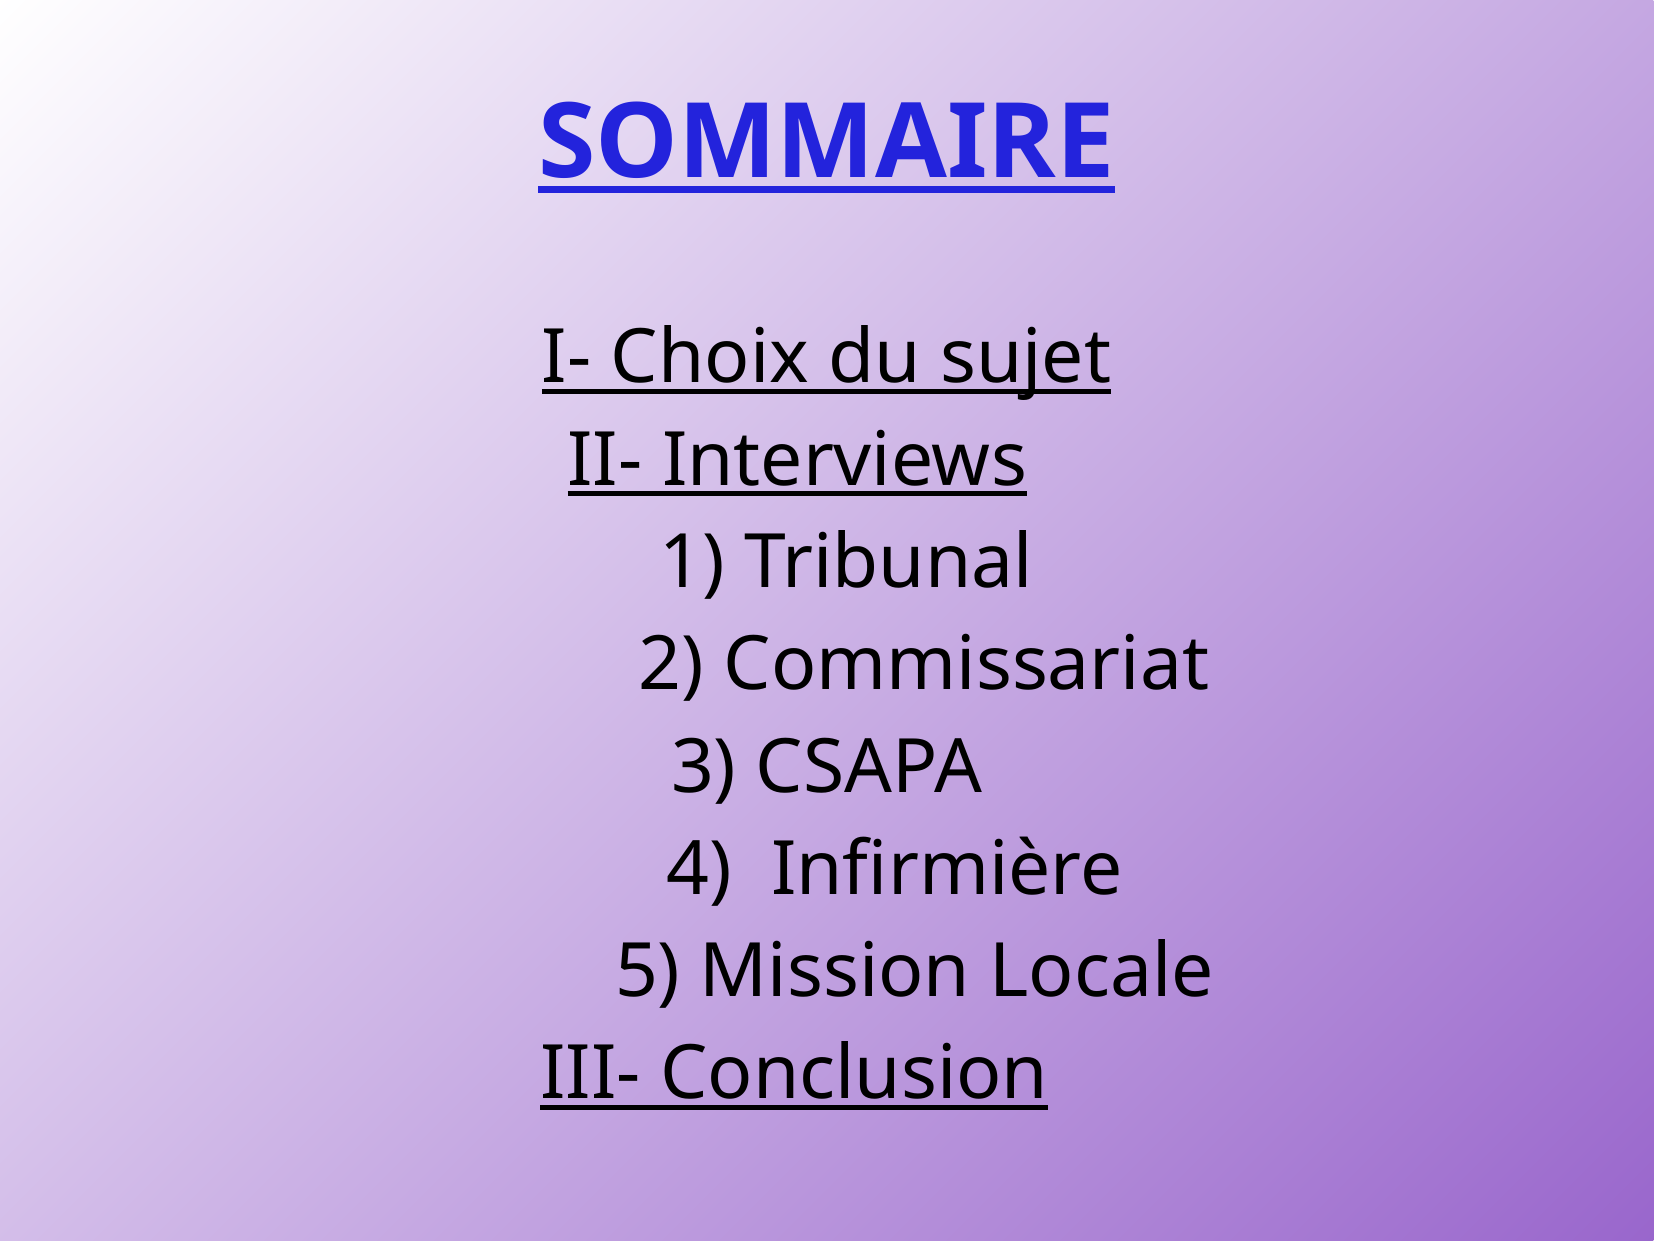

SOMMAIRE
I- Choix du sujet
 II- Interviews
 1) Tribunal
 2) Commissariat
3) CSAPA
 4) Infirmière
 5) Mission Locale
 III- Conclusion